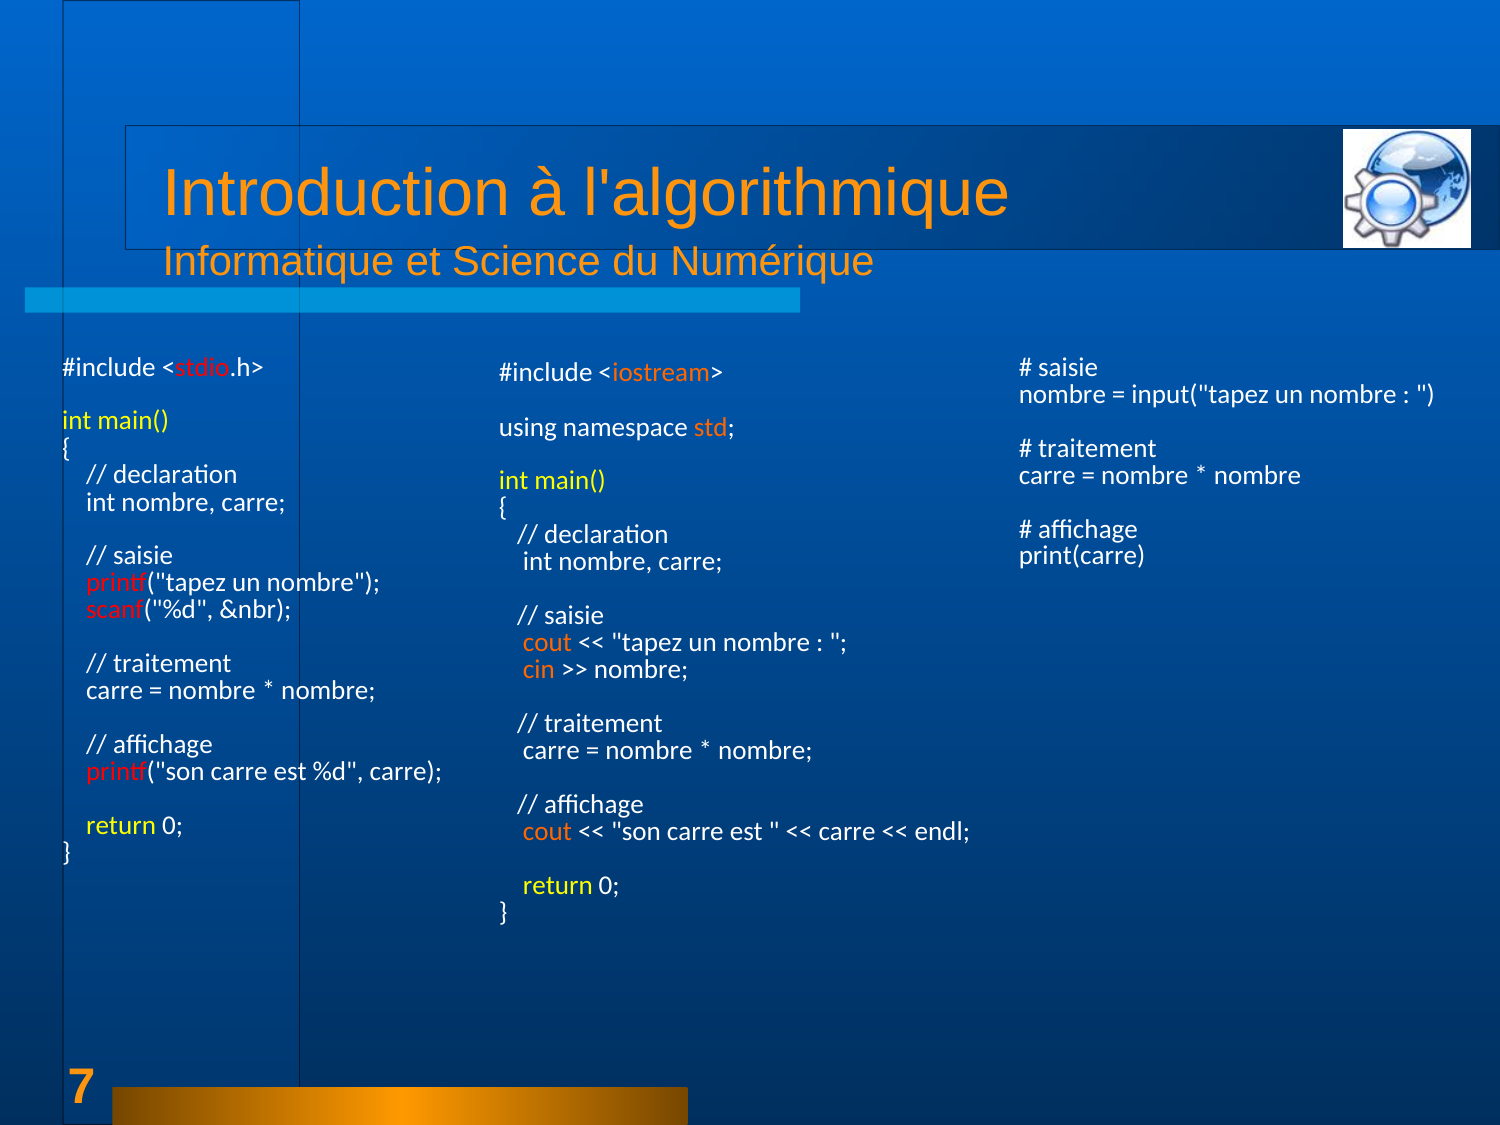

#include <stdio.h>
int main()
{
 // declaration
 int nombre, carre;
 // saisie
 printf("tapez un nombre");
 scanf("%d", &nbr);
 // traitement
 carre = nombre * nombre;
 // affichage
 printf("son carre est %d", carre);
 return 0;
}
# saisie
nombre = input("tapez un nombre : ")
# traitement
carre = nombre * nombre
# affichage
print(carre)
#include <iostream>
using namespace std;
int main()
{
 // declaration
 int nombre, carre;
 // saisie
 cout << "tapez un nombre : ";
 cin >> nombre;
 // traitement
 carre = nombre * nombre;
 // affichage
 cout << "son carre est " << carre << endl;
 return 0;
}